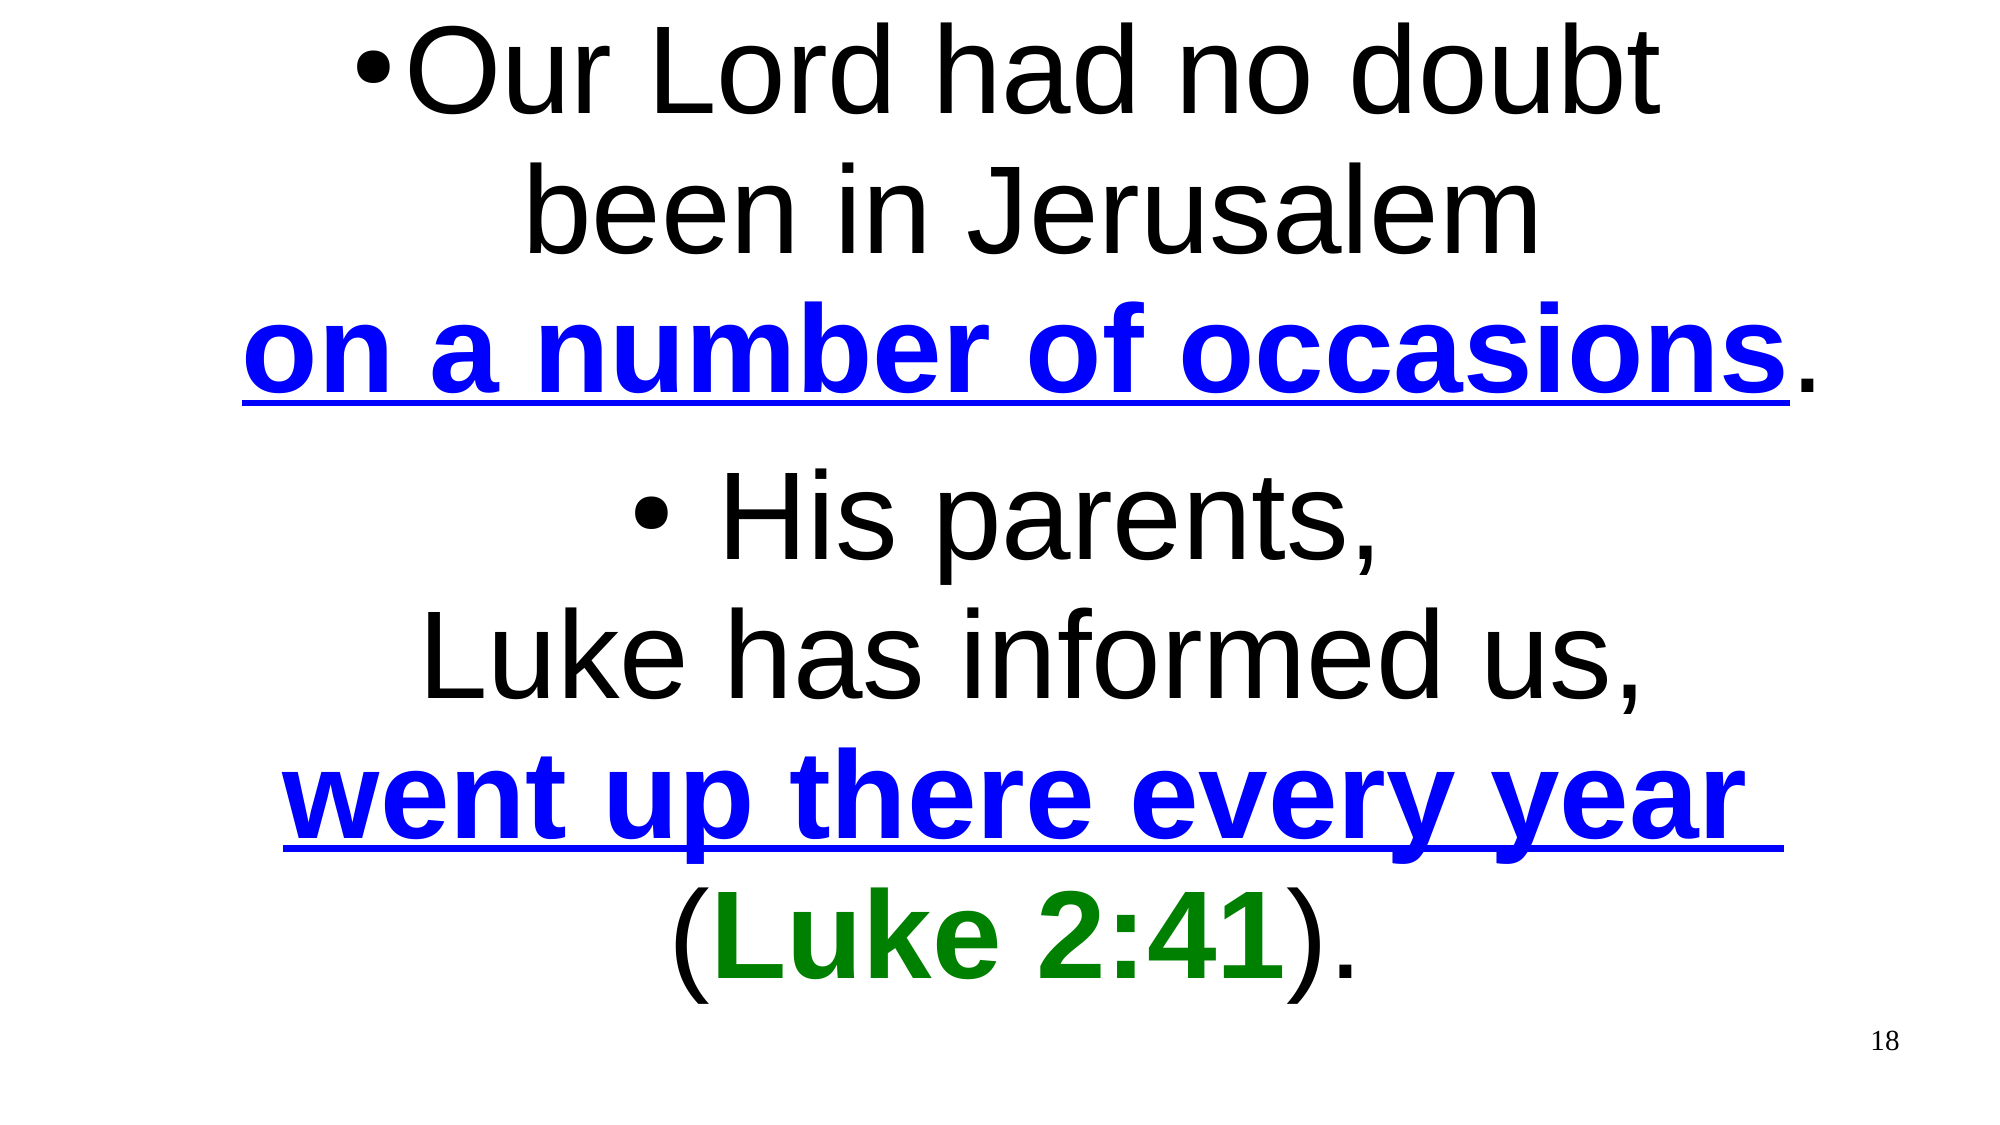

# Our Lord had no doubt been in Jerusalem on a number of occasions.
 His parents,
 Luke has informed us,
went up there every year
(Luke 2:41).
18